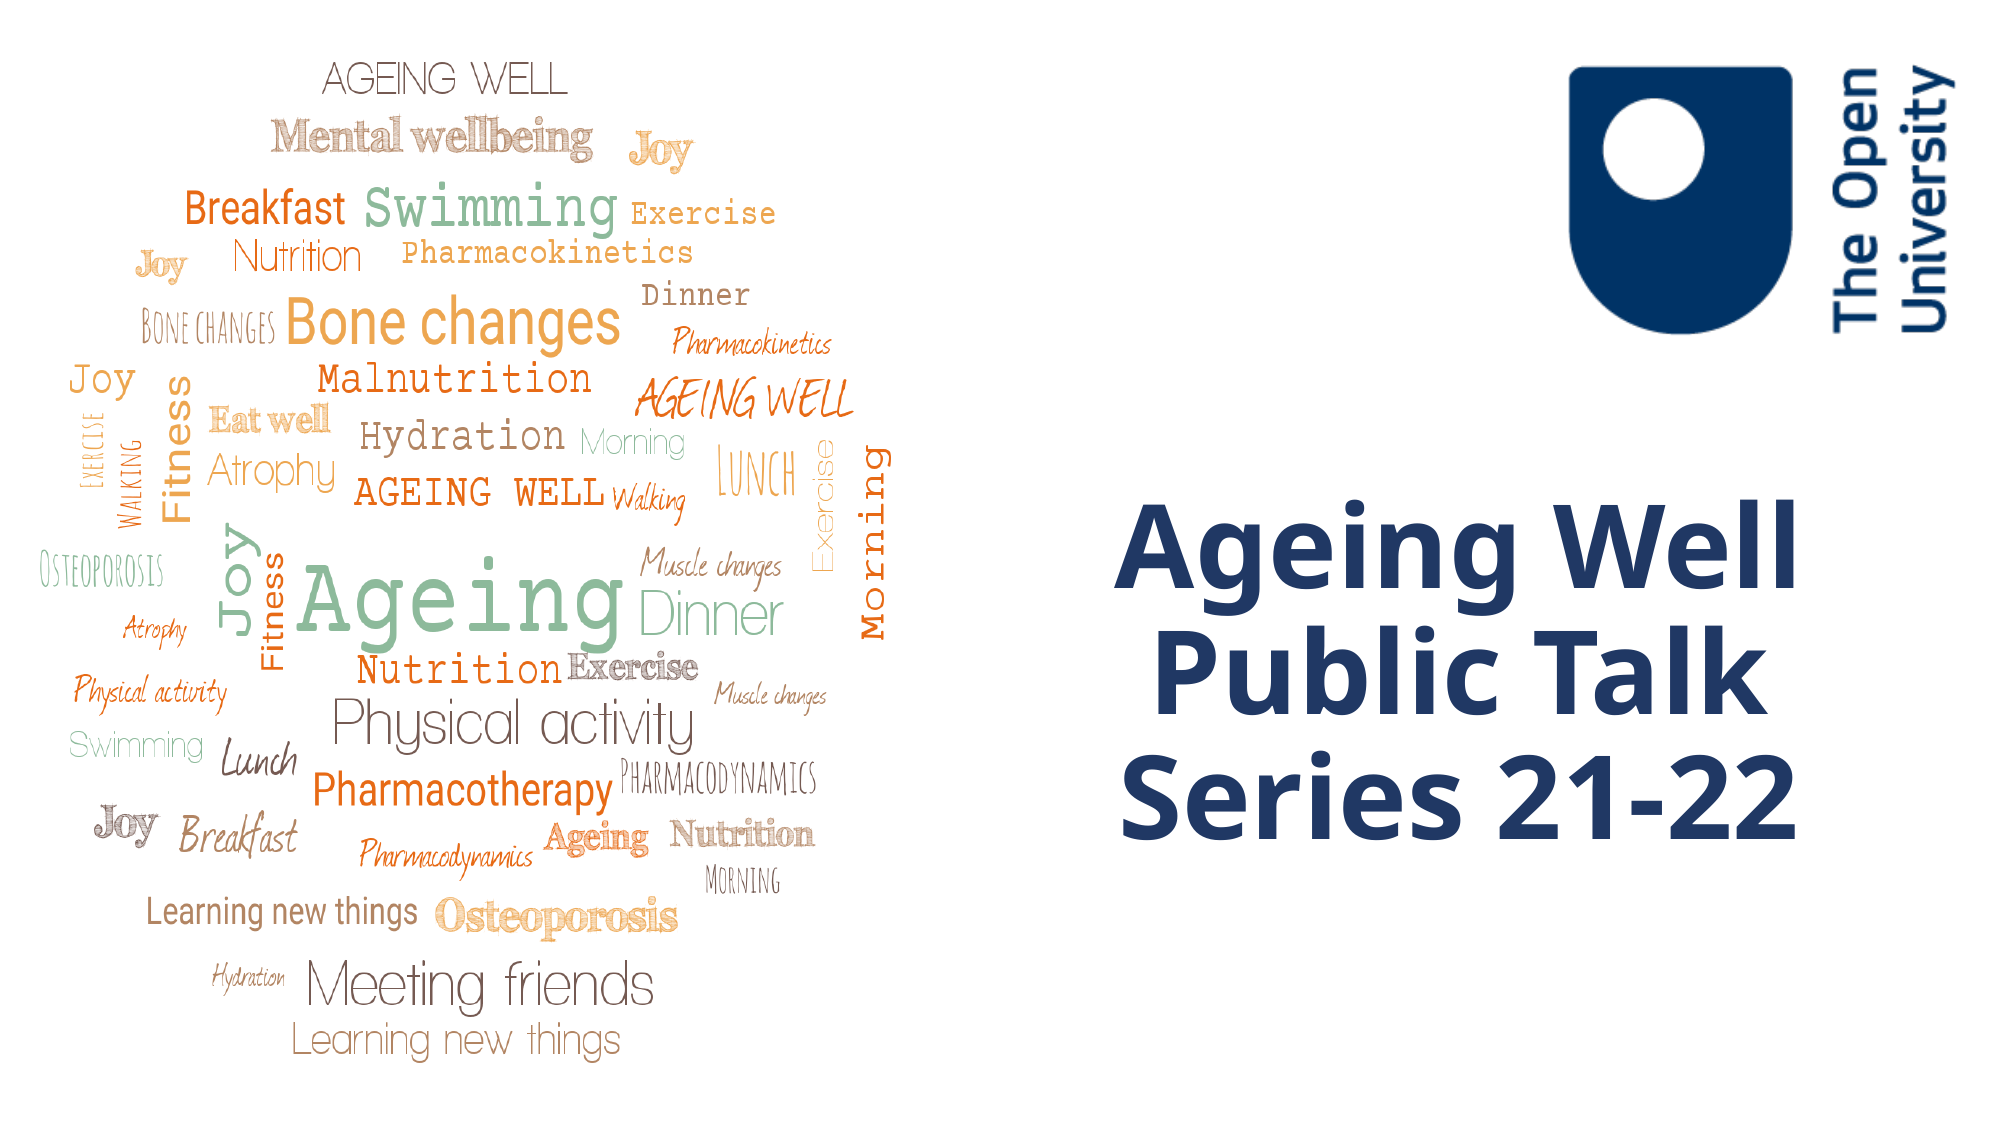

# Ageing Well Public Talk Series 21-22